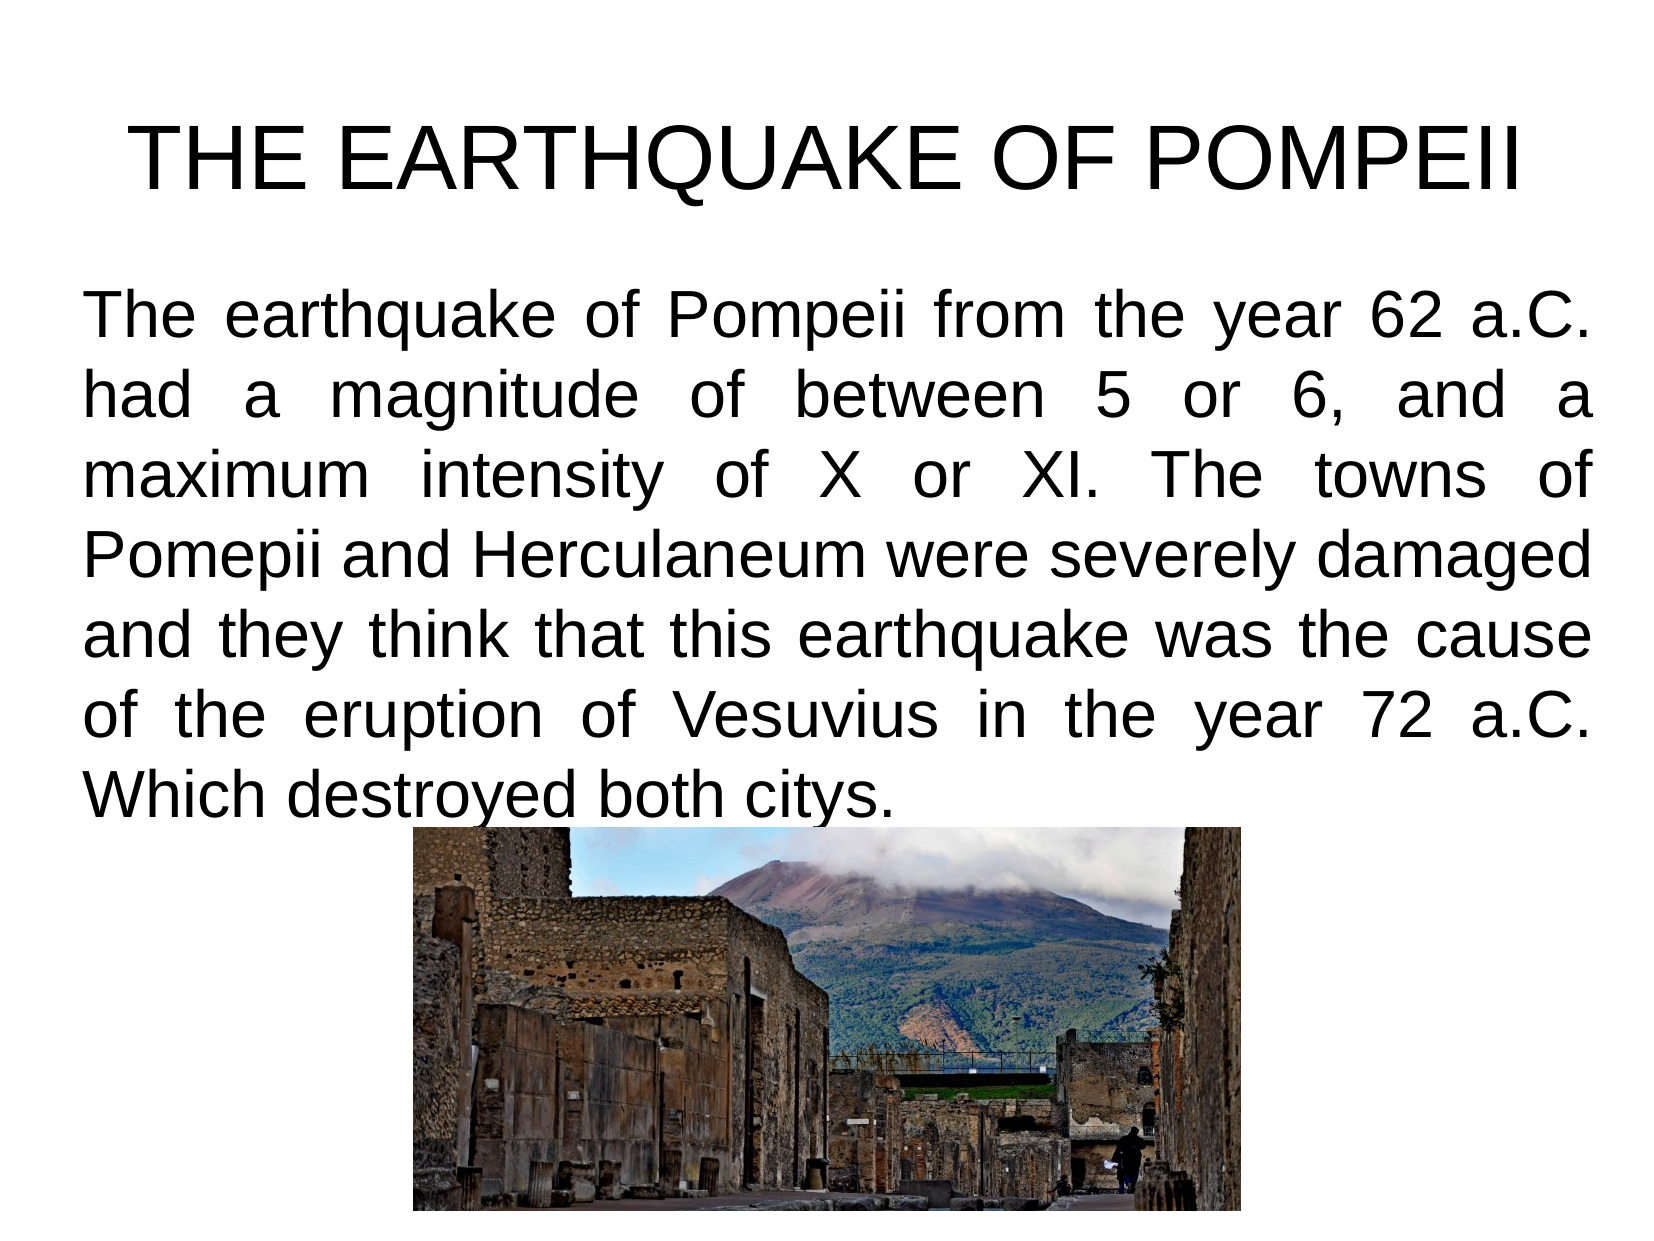

The earthquake of Pompeii from the year 62 a.C. had a magnitude of between 5 or 6, and a maximum intensity of X or XI. The towns of Pomepii and Herculaneum were severely damaged and they think that this earthquake was the cause of the eruption of Vesuvius in the year 72 a.C. Which destroyed both citys.
# THE EARTHQUAKE OF POMPEII